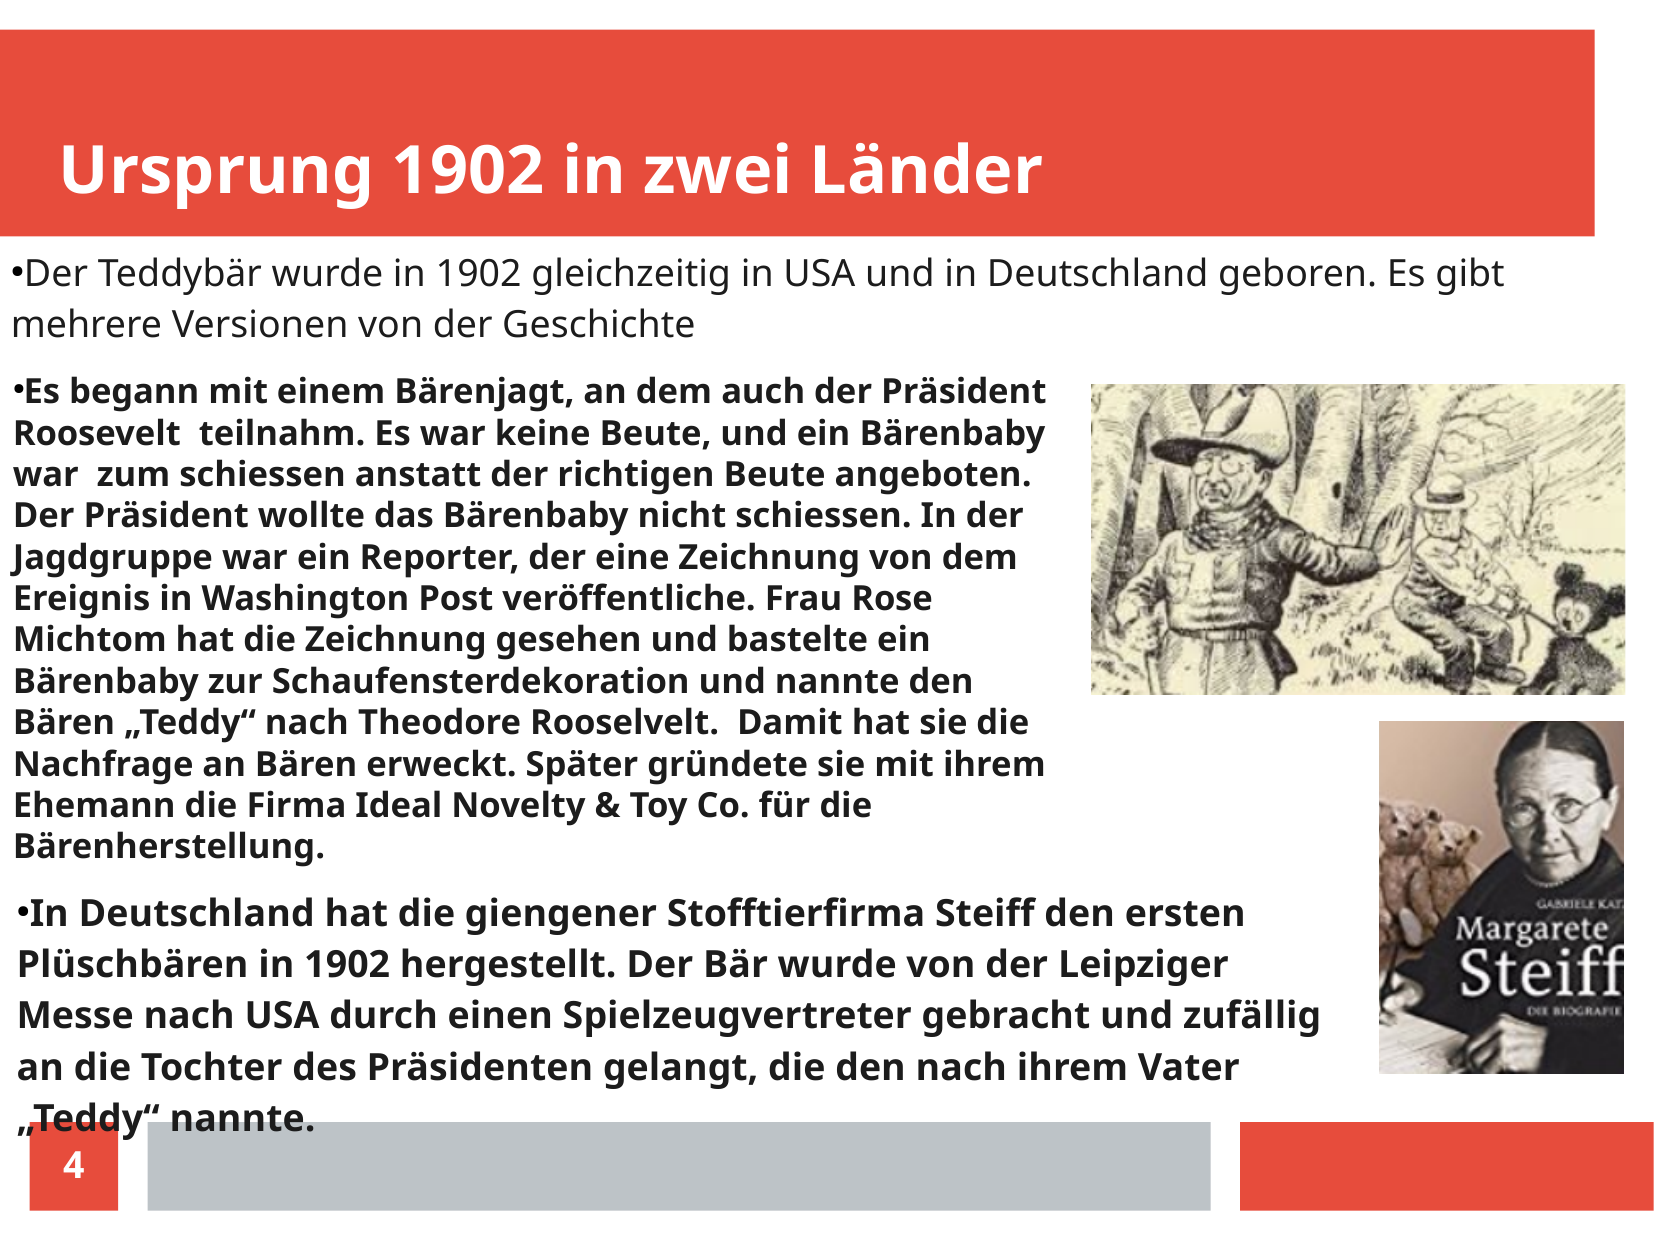

# Ursprung 1902 in zwei Länder
Der Teddybär wurde in 1902 gleichzeitig in USA und in Deutschland geboren. Es gibt mehrere Versionen von der Geschichte
Es begann mit einem Bärenjagt, an dem auch der Präsident Roosevelt teilnahm. Es war keine Beute, und ein Bärenbaby war zum schiessen anstatt der richtigen Beute angeboten. Der Präsident wollte das Bärenbaby nicht schiessen. In der Jagdgruppe war ein Reporter, der eine Zeichnung von dem Ereignis in Washington Post veröffentliche. Frau Rose Michtom hat die Zeichnung gesehen und bastelte ein Bärenbaby zur Schaufensterdekoration und nannte den Bären „Teddy“ nach Theodore Rooselvelt. Damit hat sie die Nachfrage an Bären erweckt. Später gründete sie mit ihrem Ehemann die Firma Ideal Novelty & Toy Co. für die Bärenherstellung.
In Deutschland hat die giengener Stofftierfirma Steiff den ersten Plüschbären in 1902 hergestellt. Der Bär wurde von der Leipziger Messe nach USA durch einen Spielzeugvertreter gebracht und zufällig an die Tochter des Präsidenten gelangt, die den nach ihrem Vater „Teddy“ nannte.